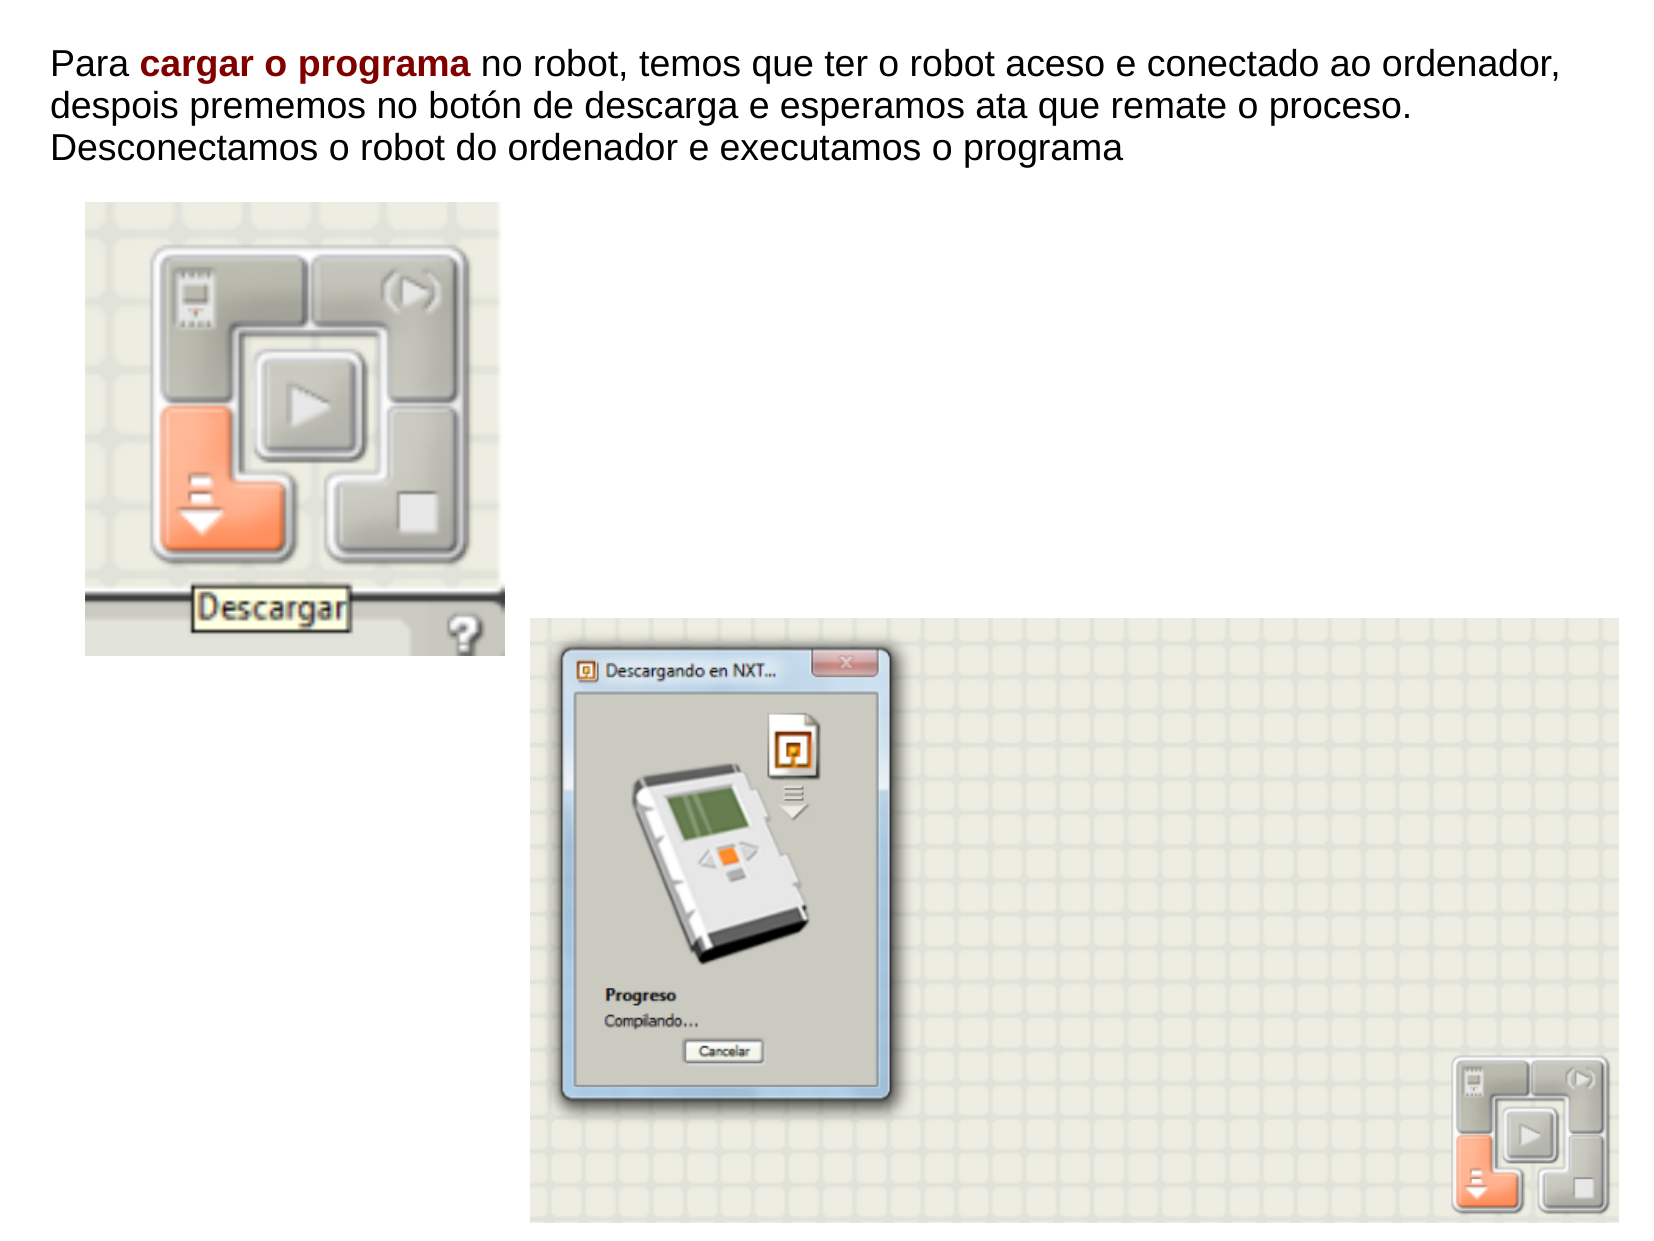

Para cargar o programa no robot, temos que ter o robot aceso e conectado ao ordenador, despois prememos no botón de descarga e esperamos ata que remate o proceso. Desconectamos o robot do ordenador e executamos o programa